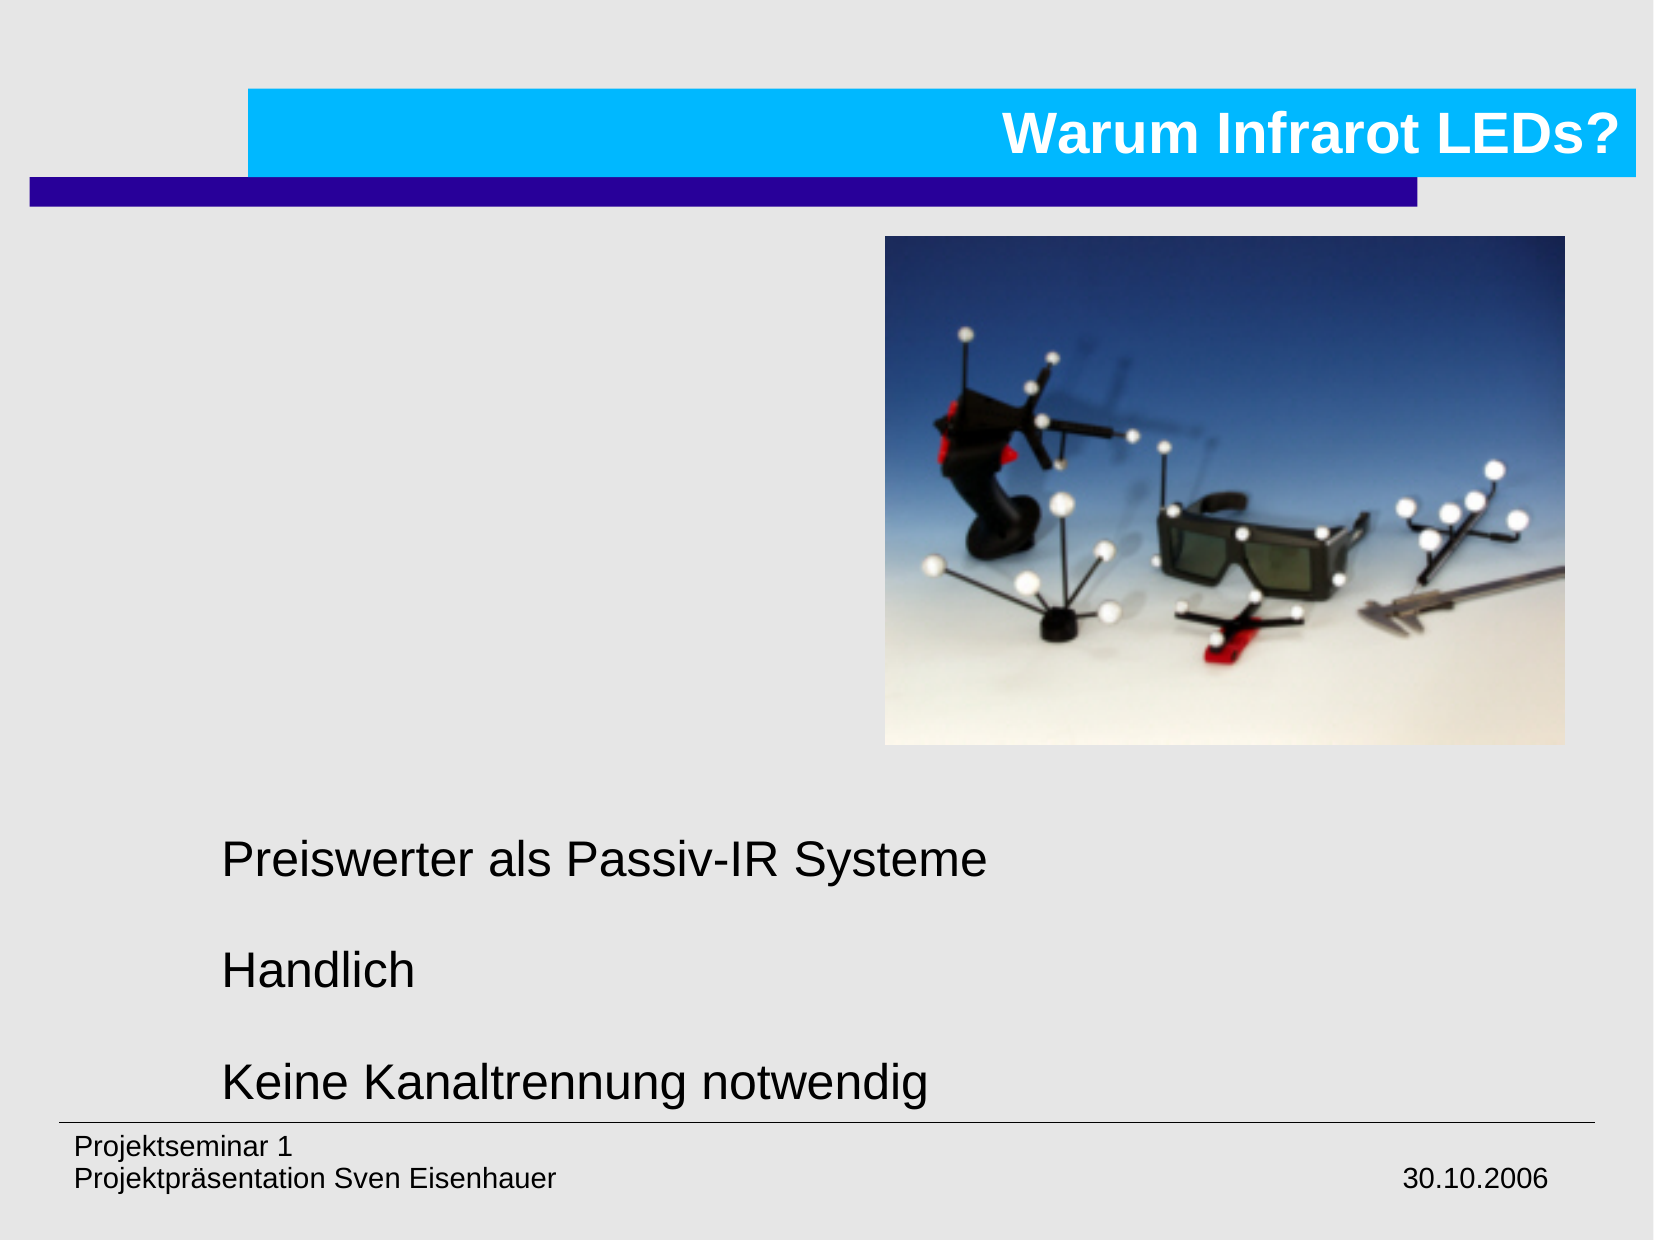

Warum Infrarot LEDs?
Preiswerter als Passiv-IR Systeme
Handlich
Keine Kanaltrennung notwendig
Projektseminar 1
Projektpräsentation Sven Eisenhauer 												30.10.2006